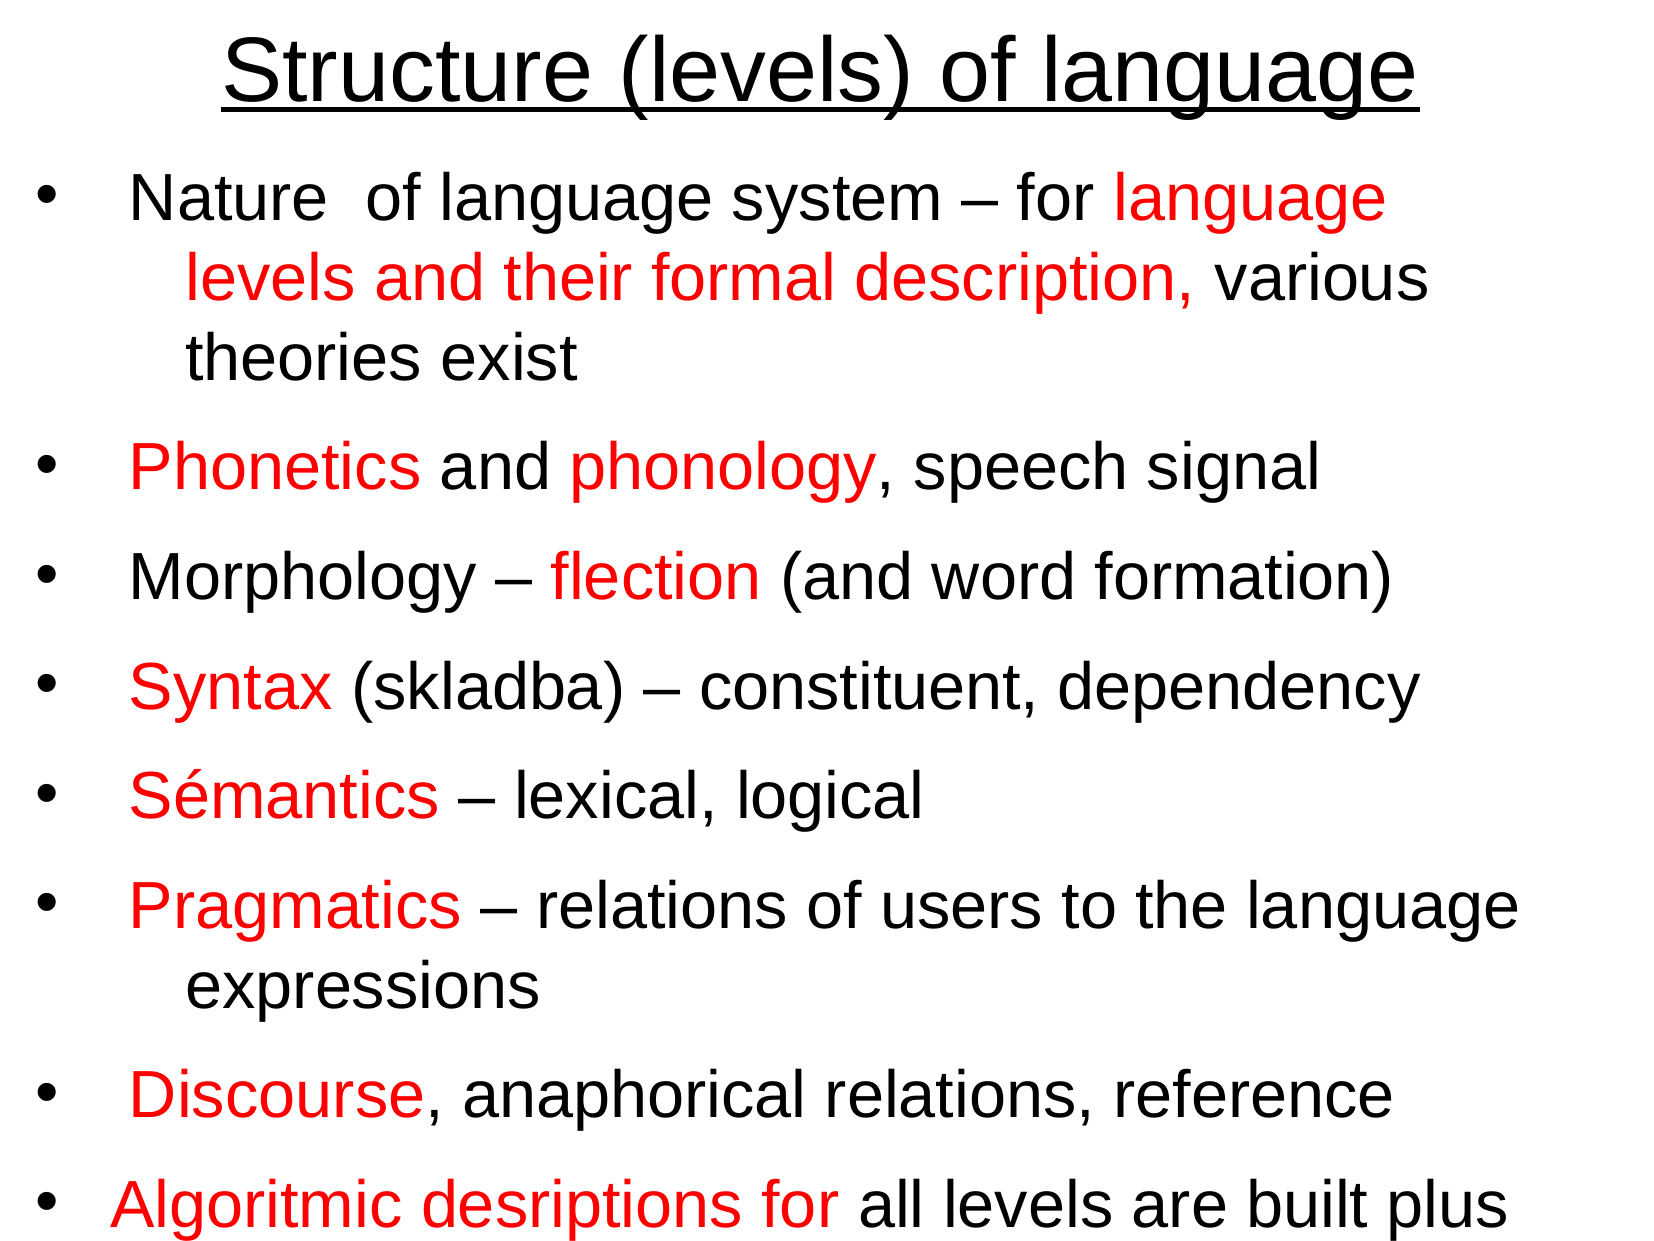

# Structure (levels) of language
 Nature of language system – for language levels and their formal description, various theories exist
 Phonetics and phonology, speech signal
 Morphology – flection (and word formation)
 Syntax (skladba) – constituent, dependency
 Sémantics – lexical, logical
 Pragmatics – relations of users to the language expressions
 Discourse, anaphorical relations, reference
Algoritmic desriptions for all levels are built plus the respective computer applications